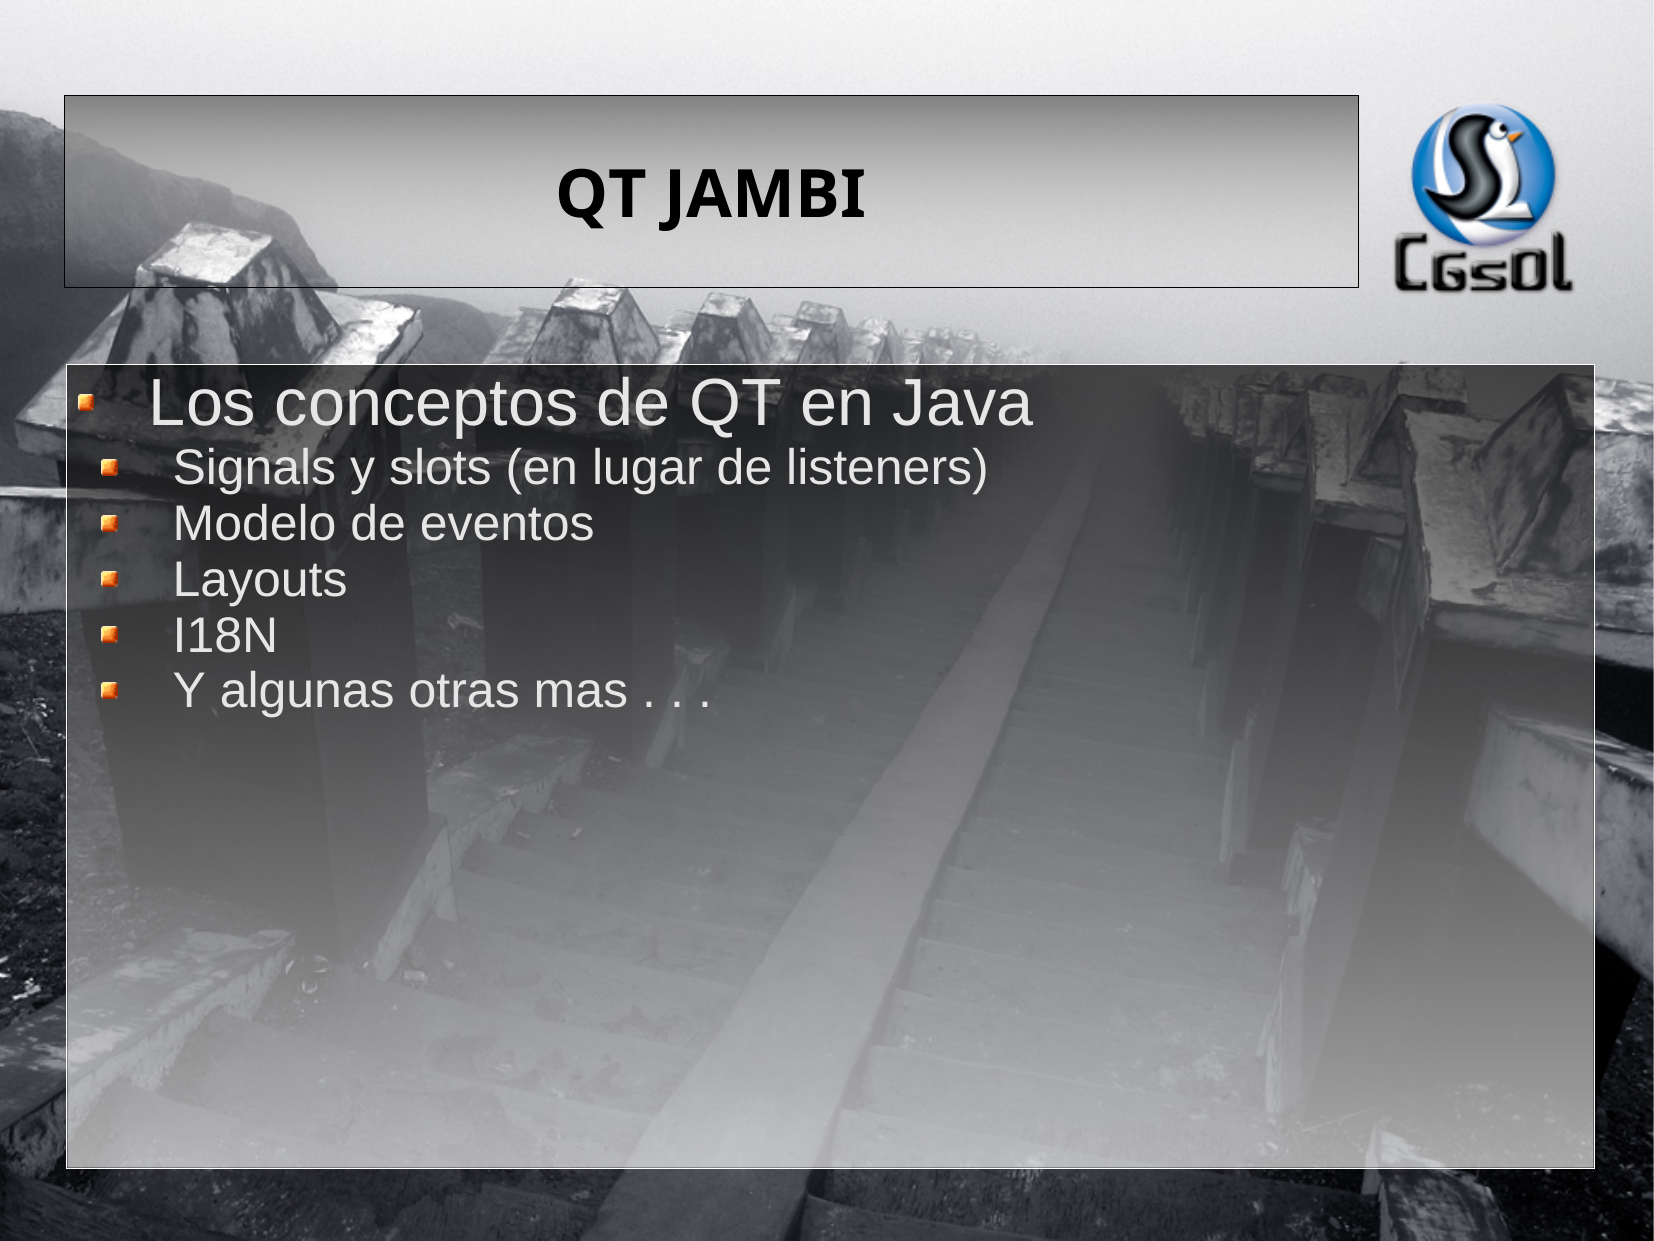

# QT JAMBI
Los conceptos de QT en Java
Signals y slots (en lugar de listeners)
Modelo de eventos
Layouts
I18N
Y algunas otras mas . . .